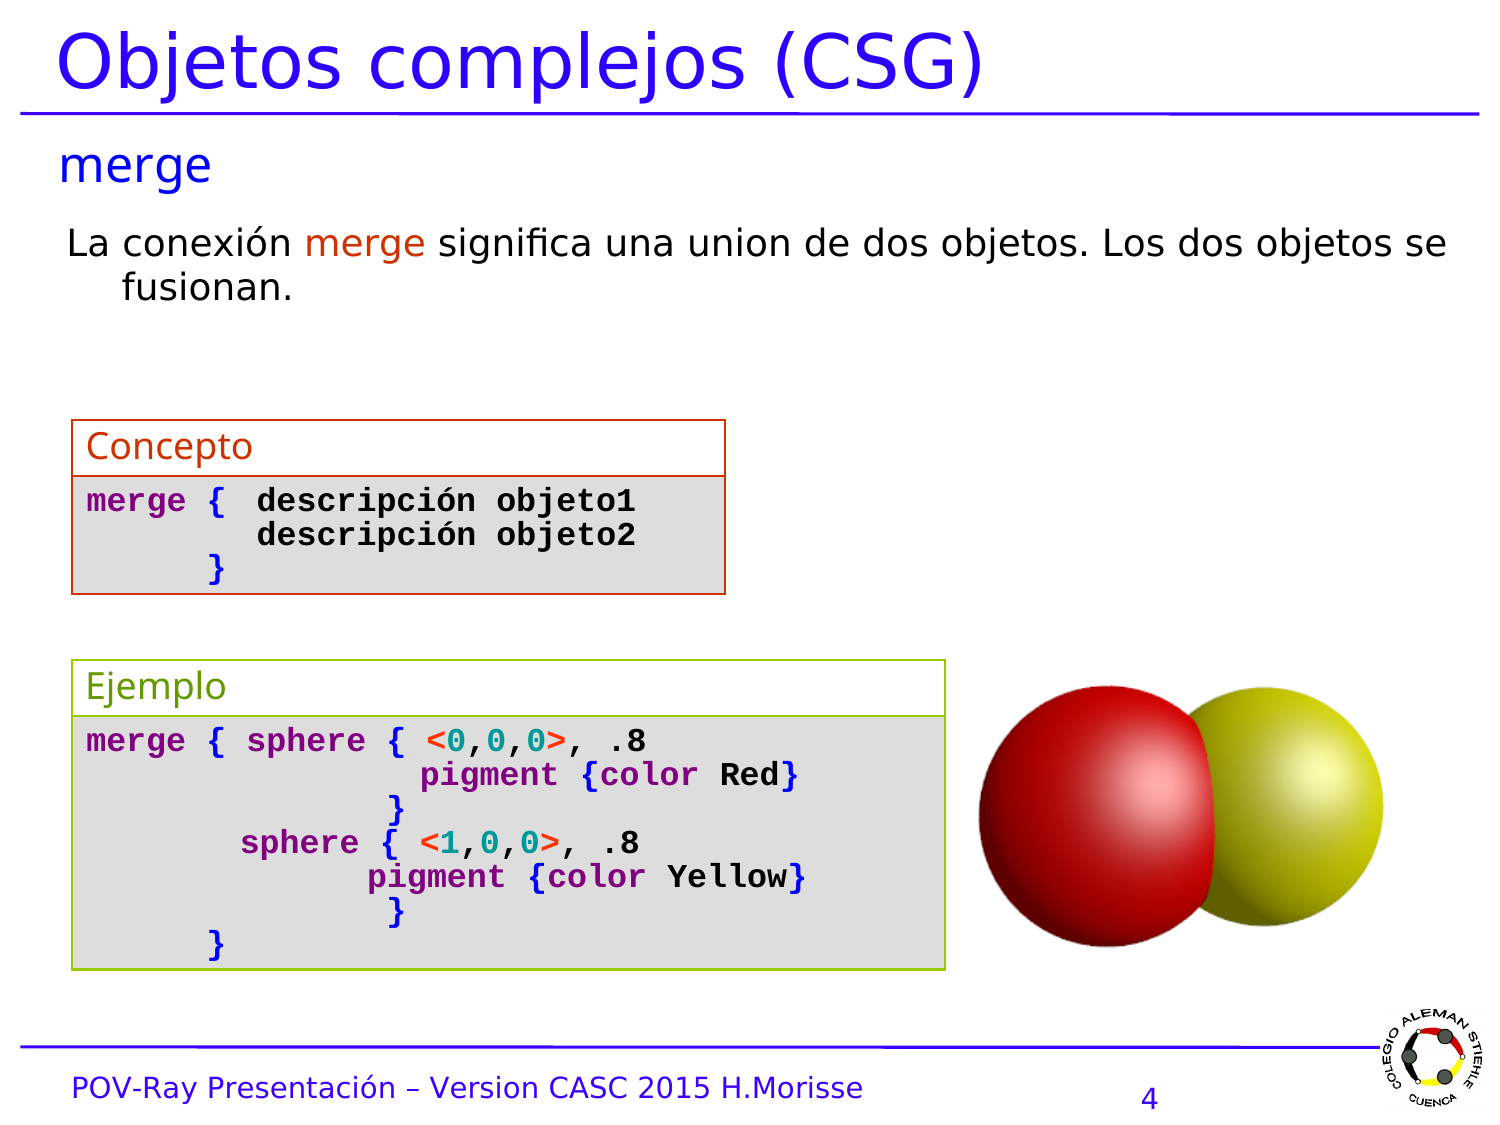

# Objetos complejos (CSG)
merge
La conexión merge significa una union de dos objetos. Los dos objetos se fusionan.
Concepto
merge {	 descripción objeto1
	 descripción objeto2
 }
Ejemplo
merge { sphere { <0,0,0>, .8
	 pigment {color Red}
 }
	 sphere { <1,0,0>, .8		 				 pigment {color Yellow}
 }
 }